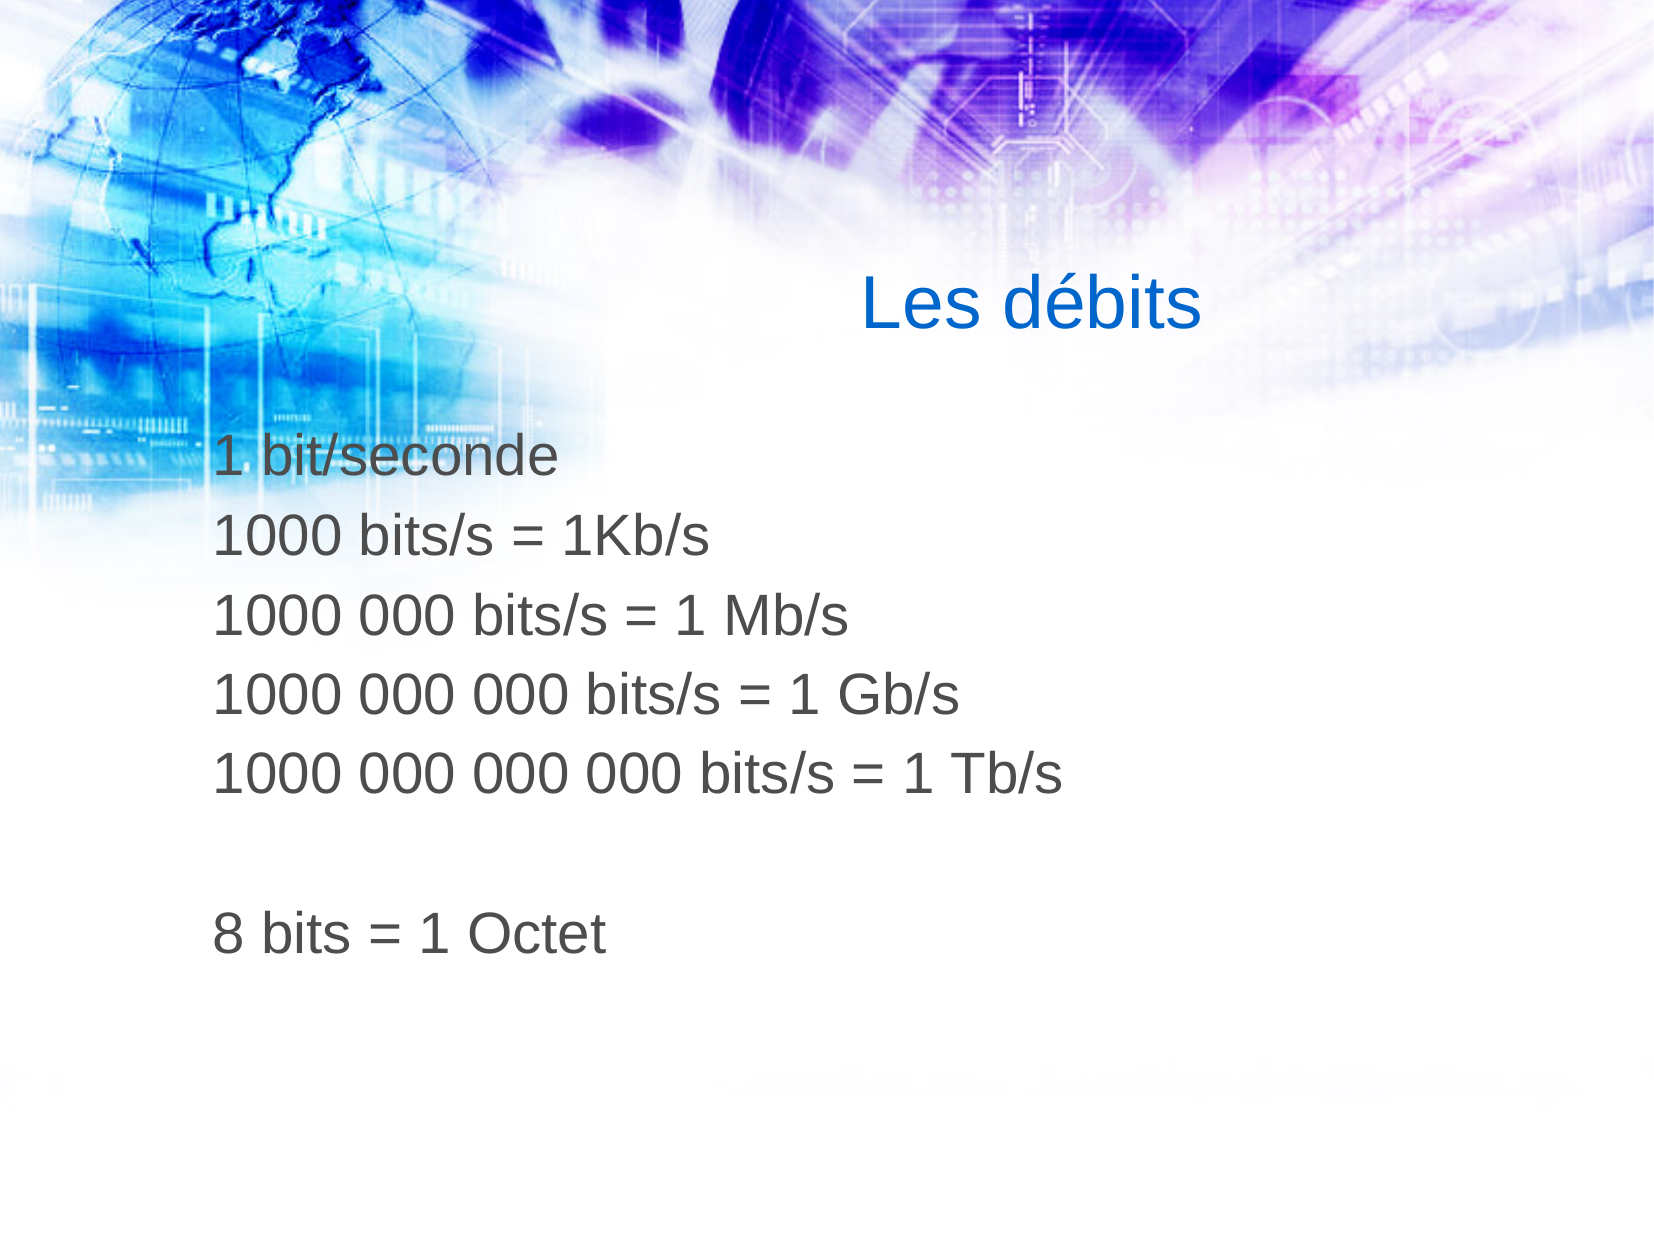

# Les débits
1 bit/seconde
1000 bits/s = 1Kb/s
1000 000 bits/s = 1 Mb/s
1000 000 000 bits/s = 1 Gb/s
1000 000 000 000 bits/s = 1 Tb/s
8 bits = 1 Octet